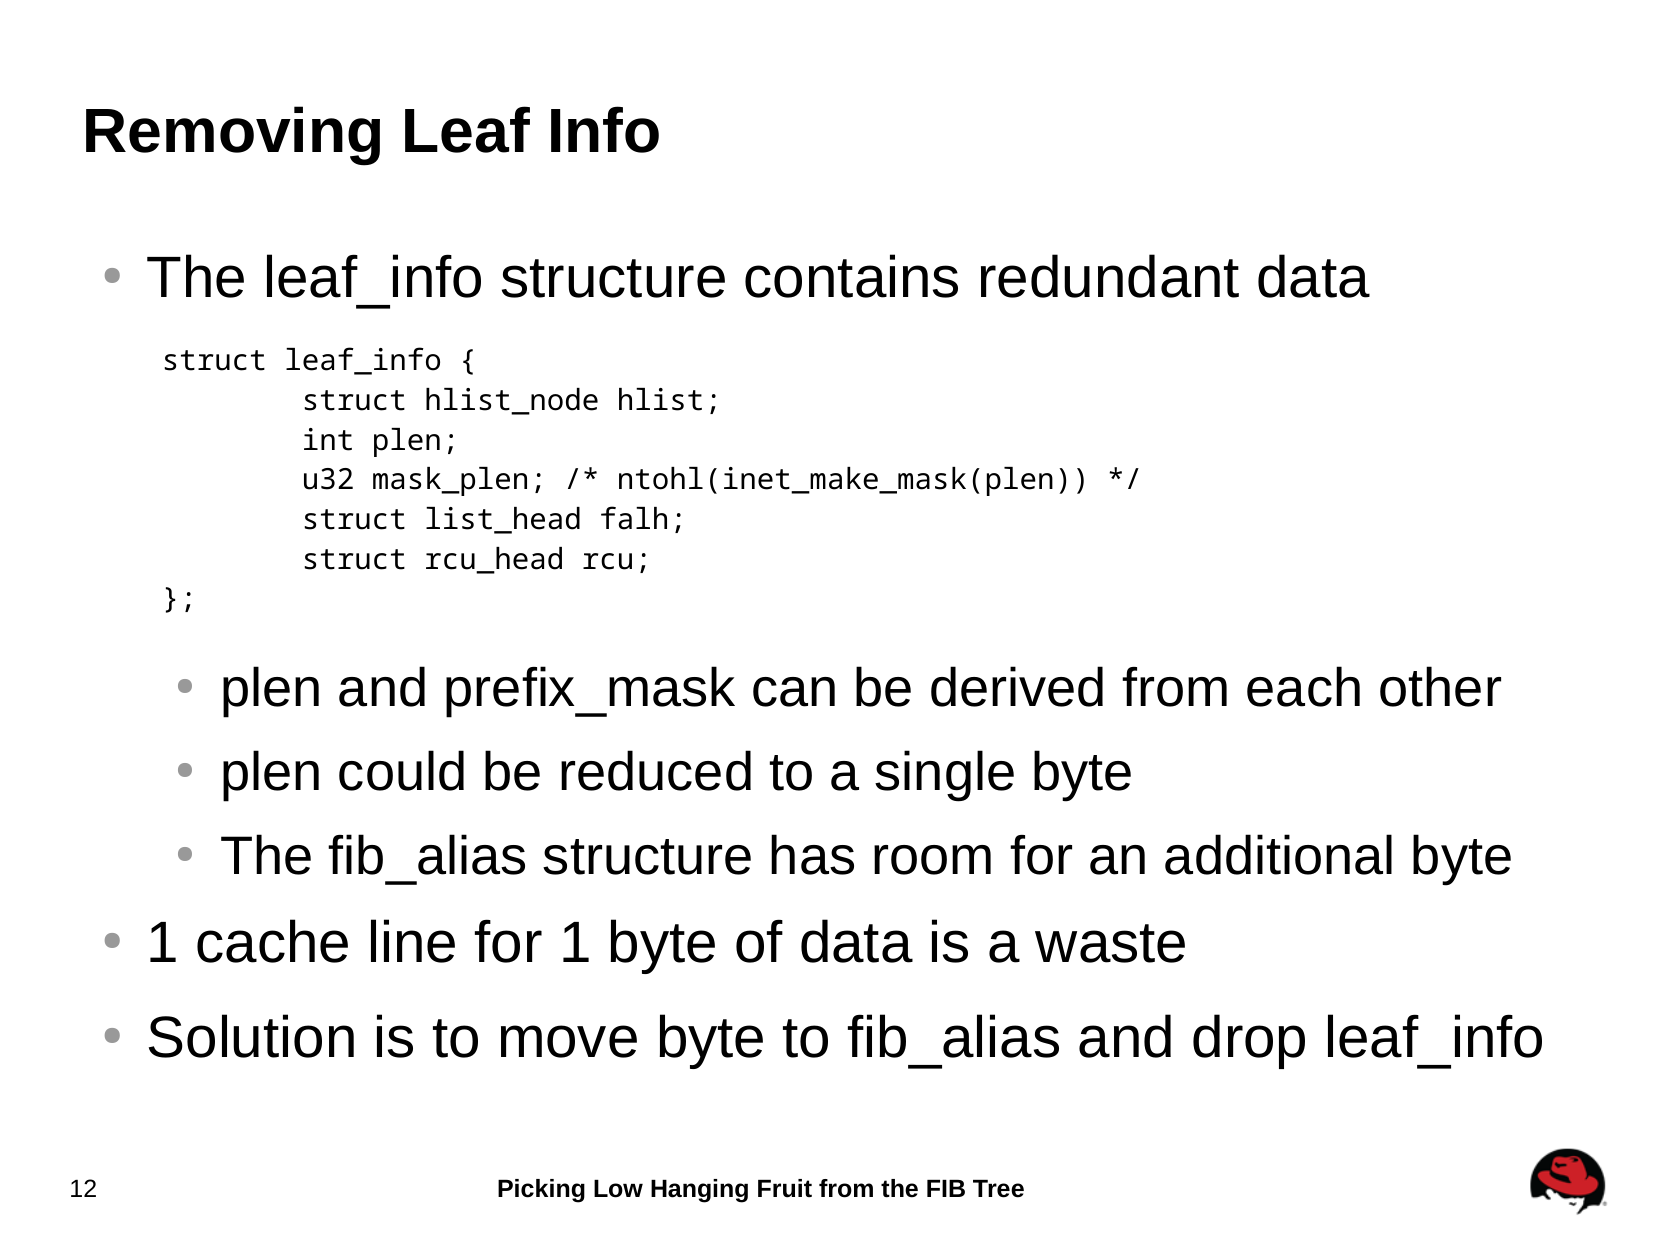

# Removing Leaf Info
The leaf_info structure contains redundant data
struct leaf_info {
 struct hlist_node hlist;
 int plen;
 u32 mask_plen; /* ntohl(inet_make_mask(plen)) */
 struct list_head falh;
 struct rcu_head rcu;
};
plen and prefix_mask can be derived from each other
plen could be reduced to a single byte
The fib_alias structure has room for an additional byte
1 cache line for 1 byte of data is a waste
Solution is to move byte to fib_alias and drop leaf_info